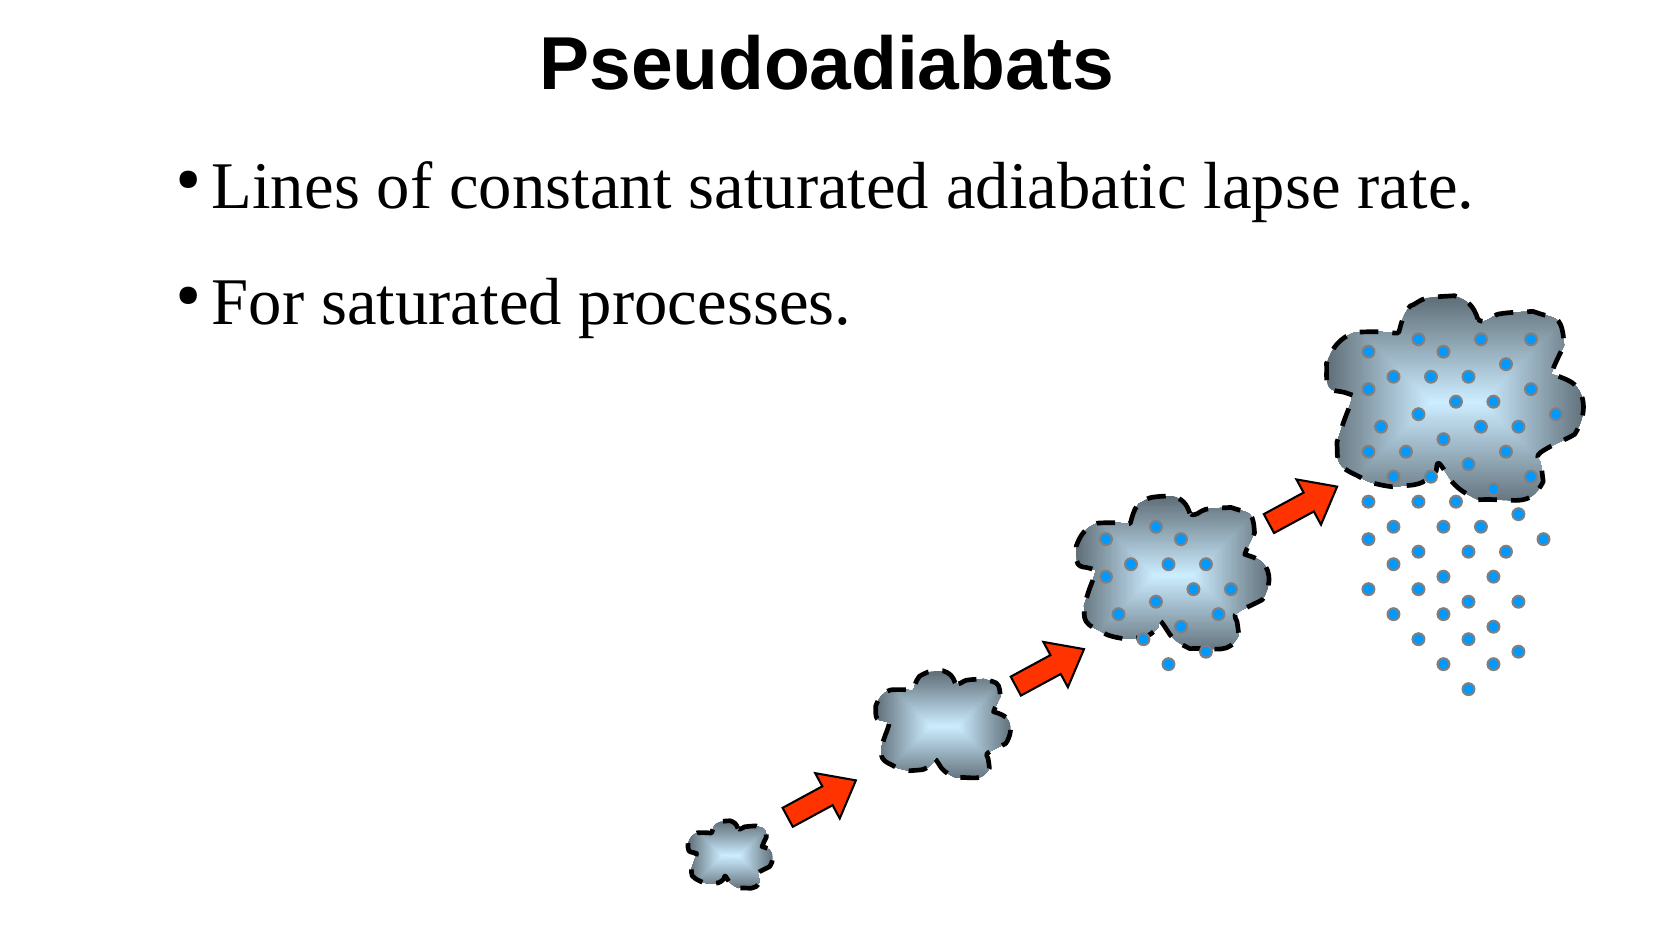

# Pseudoadiabats
Lines of constant saturated adiabatic lapse rate.
For saturated processes.